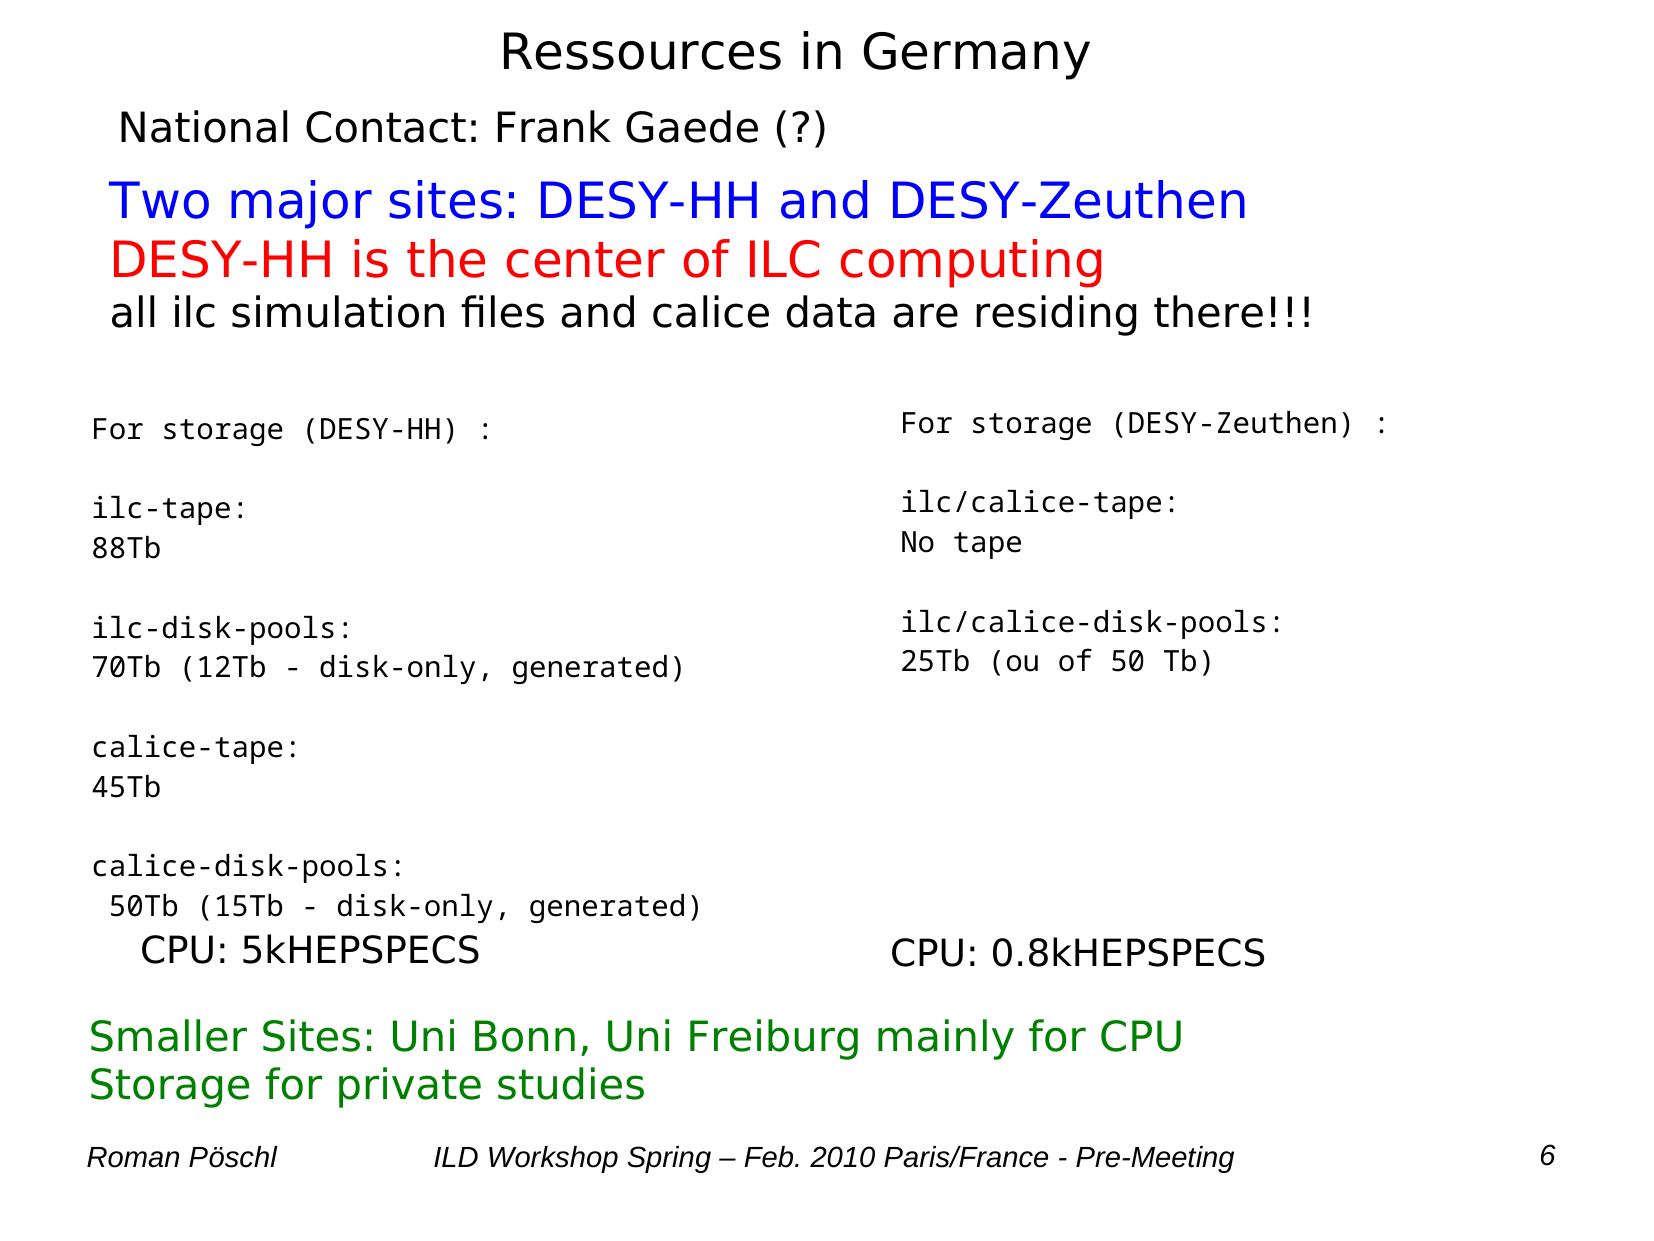

Ressources in Germany
National Contact: Frank Gaede (?)
Two major sites: DESY-HH and DESY-Zeuthen
DESY-HH is the center of ILC computing
all ilc simulation files and calice data are residing there!!!
For storage (DESY-Zeuthen) :
ilc/calice-tape:
No tape
ilc/calice-disk-pools:
25Tb (ou of 50 Tb)
For storage (DESY-HH) :
ilc-tape:
88Tb
ilc-disk-pools:
70Tb (12Tb - disk-only, generated)
calice-tape:
45Tb
calice-disk-pools:
 50Tb (15Tb - disk-only, generated)
CPU: 5kHEPSPECS
CPU: 0.8kHEPSPECS
Smaller Sites: Uni Bonn, Uni Freiburg mainly for CPU
Storage for private studies